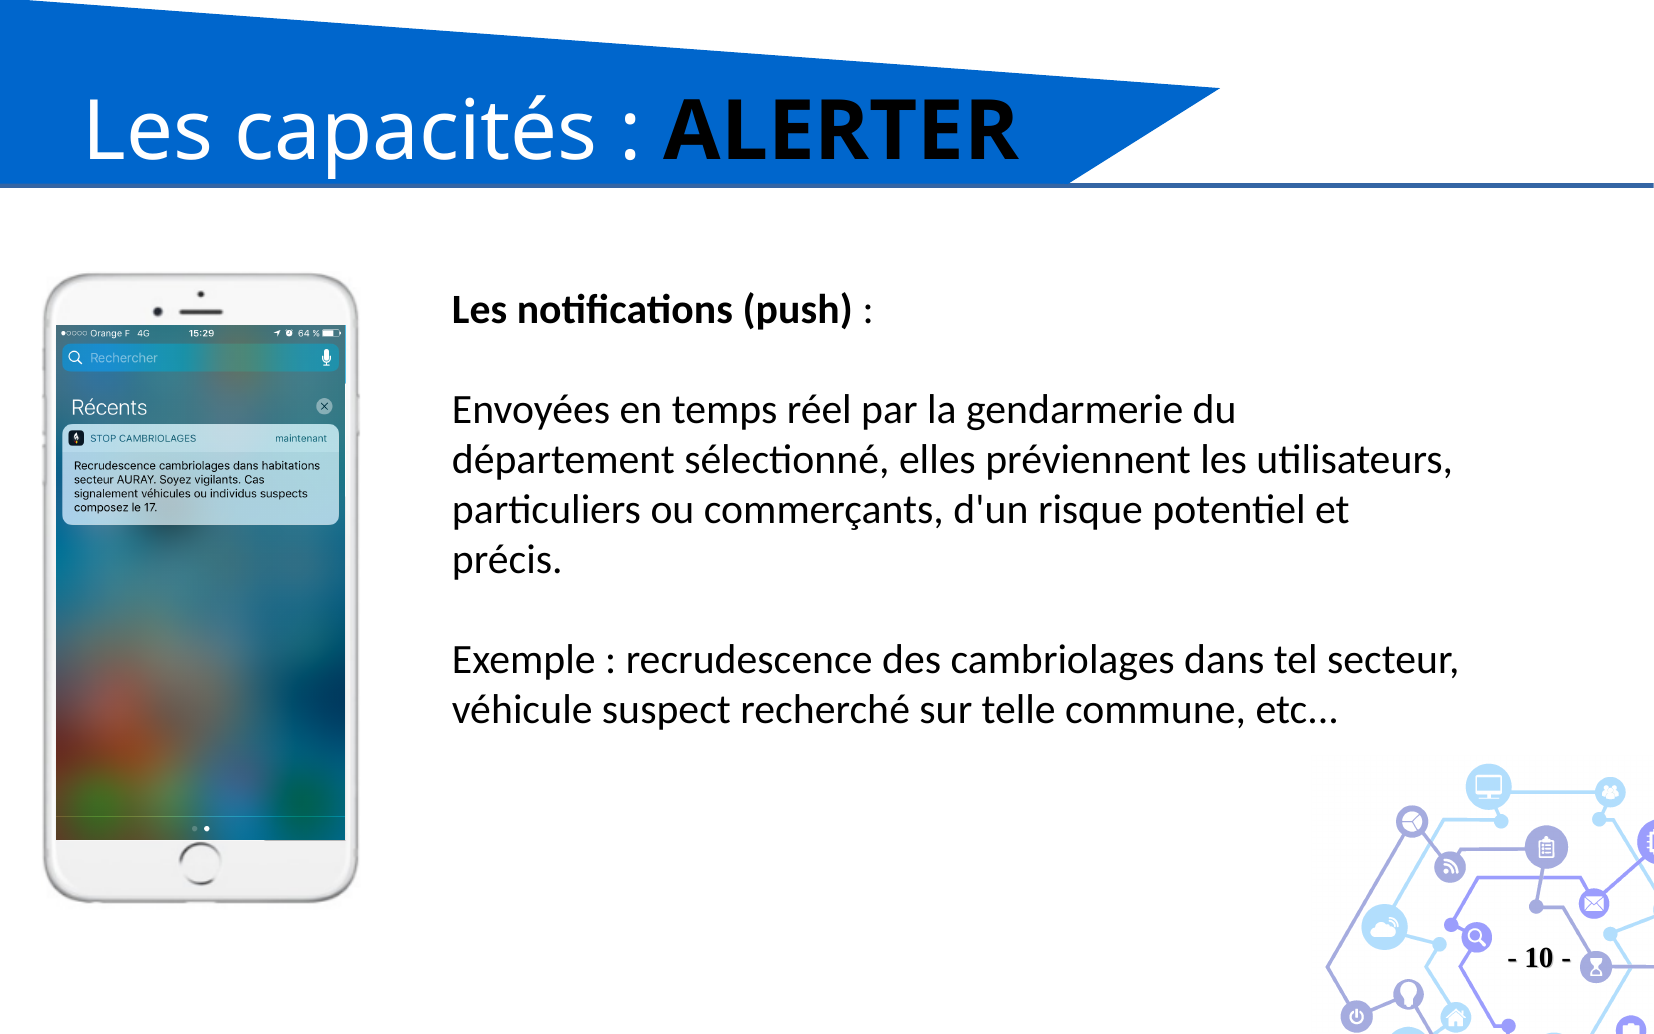

# Les capacités : ALERTER
Les notifications (push) :
Envoyées en temps réel par la gendarmerie du département sélectionné, elles préviennent les utilisateurs, particuliers ou commerçants, d'un risque potentiel et précis.
Exemple : recrudescence des cambriolages dans tel secteur, véhicule suspect recherché sur telle commune, etc...
10